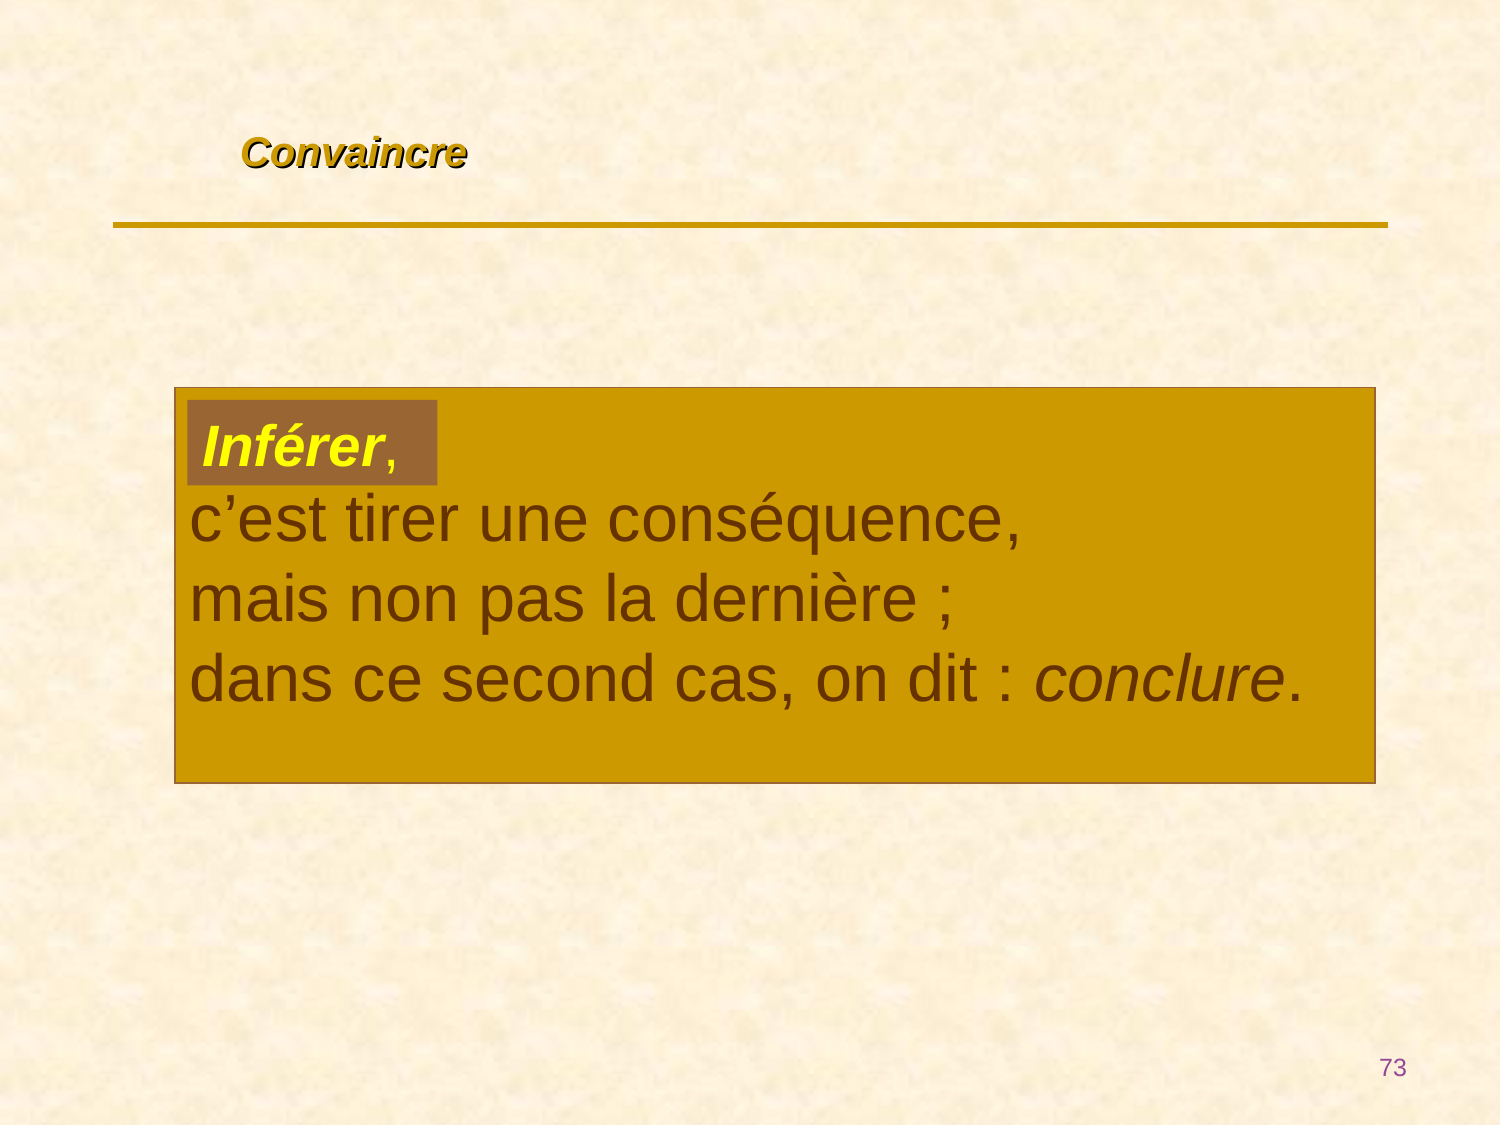

Convaincre
…,
c’est tirer une conséquence,
mais non pas la dernière ;
dans ce second cas, on dit : conclure.
Inférer,
73